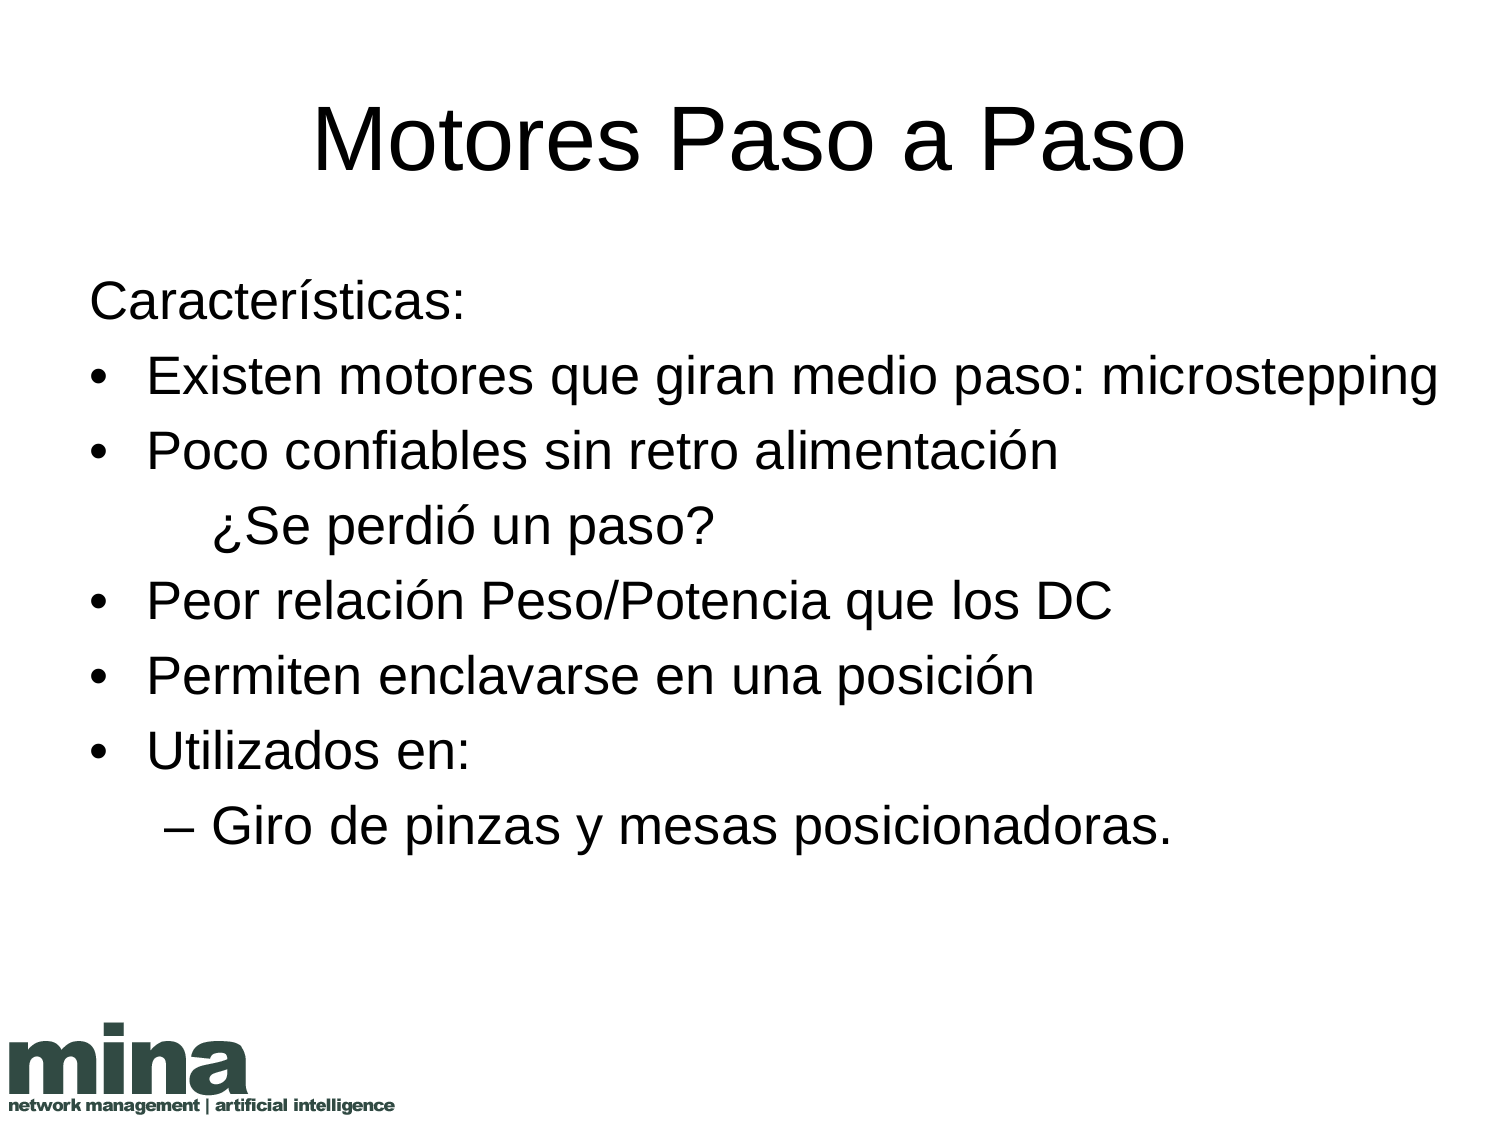

# Motores Paso a Paso
Características:
Existen motores que giran medio paso: microstepping
Poco confiables sin retro alimentación
¿Se perdió un paso?
Peor relación Peso/Potencia que los DC
Permiten enclavarse en una posición
Utilizados en:
Giro de pinzas y mesas posicionadoras.